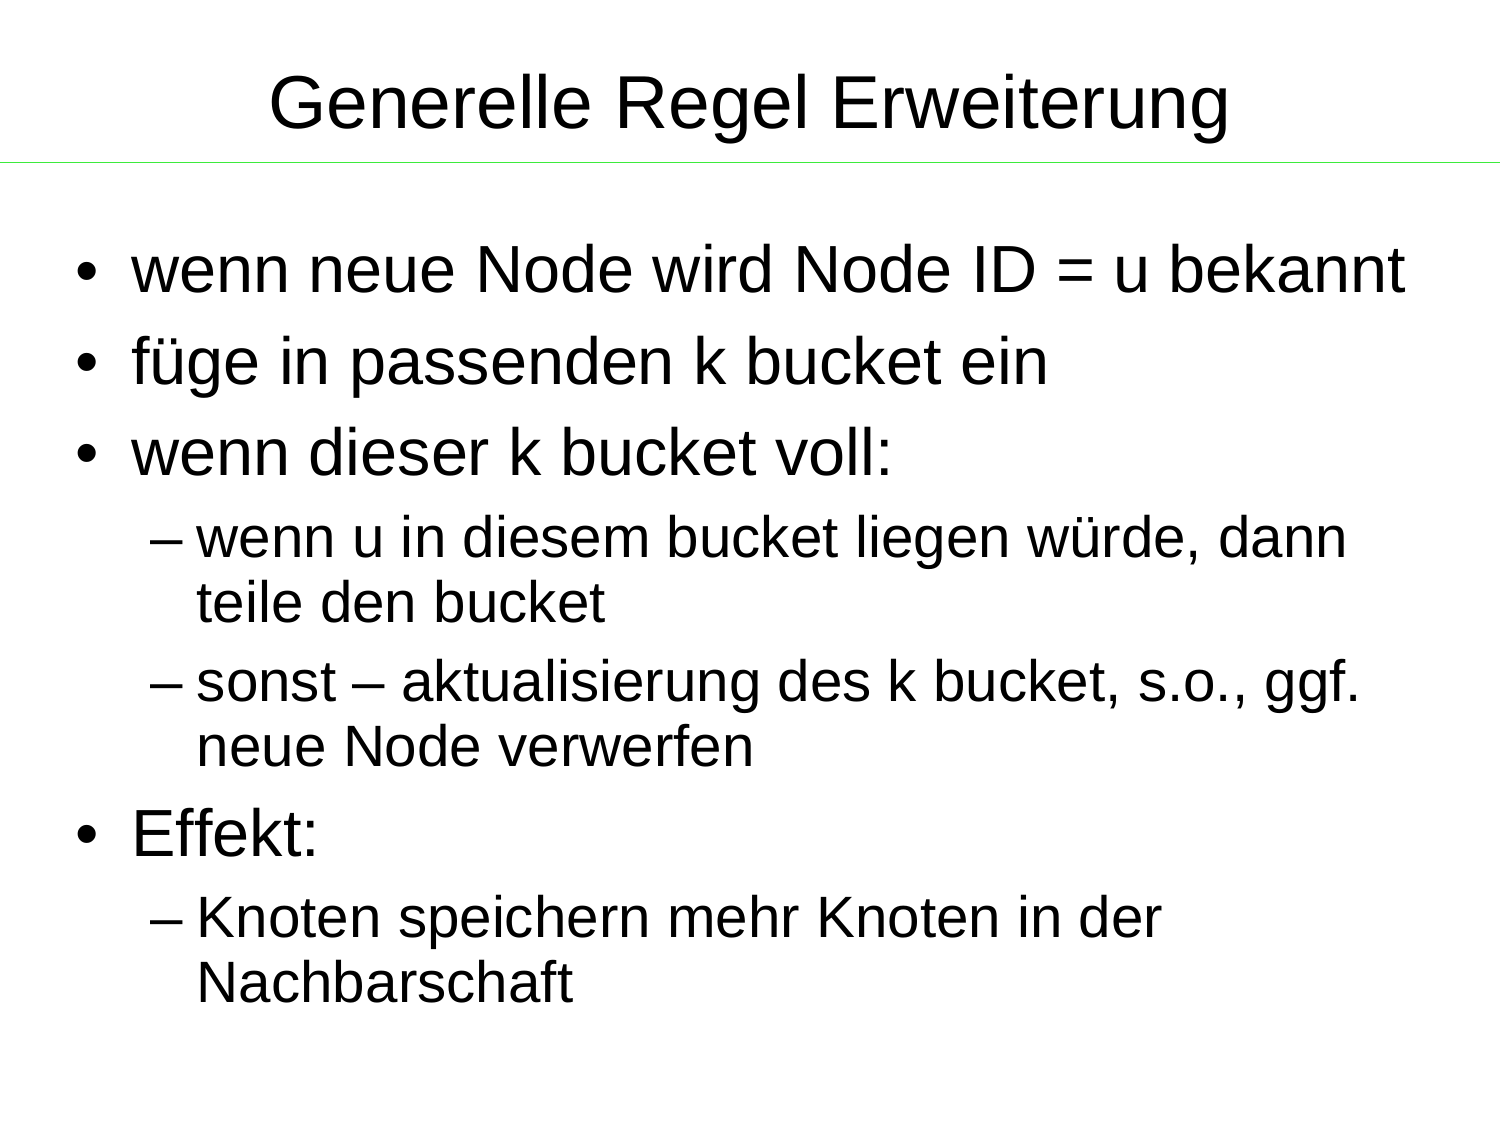

# Generelle Regel Erweiterung
wenn neue Node wird Node ID = u bekannt
füge in passenden k bucket ein
wenn dieser k bucket voll:
wenn u in diesem bucket liegen würde, dann teile den bucket
sonst – aktualisierung des k bucket, s.o., ggf. neue Node verwerfen
Effekt:
Knoten speichern mehr Knoten in der Nachbarschaft